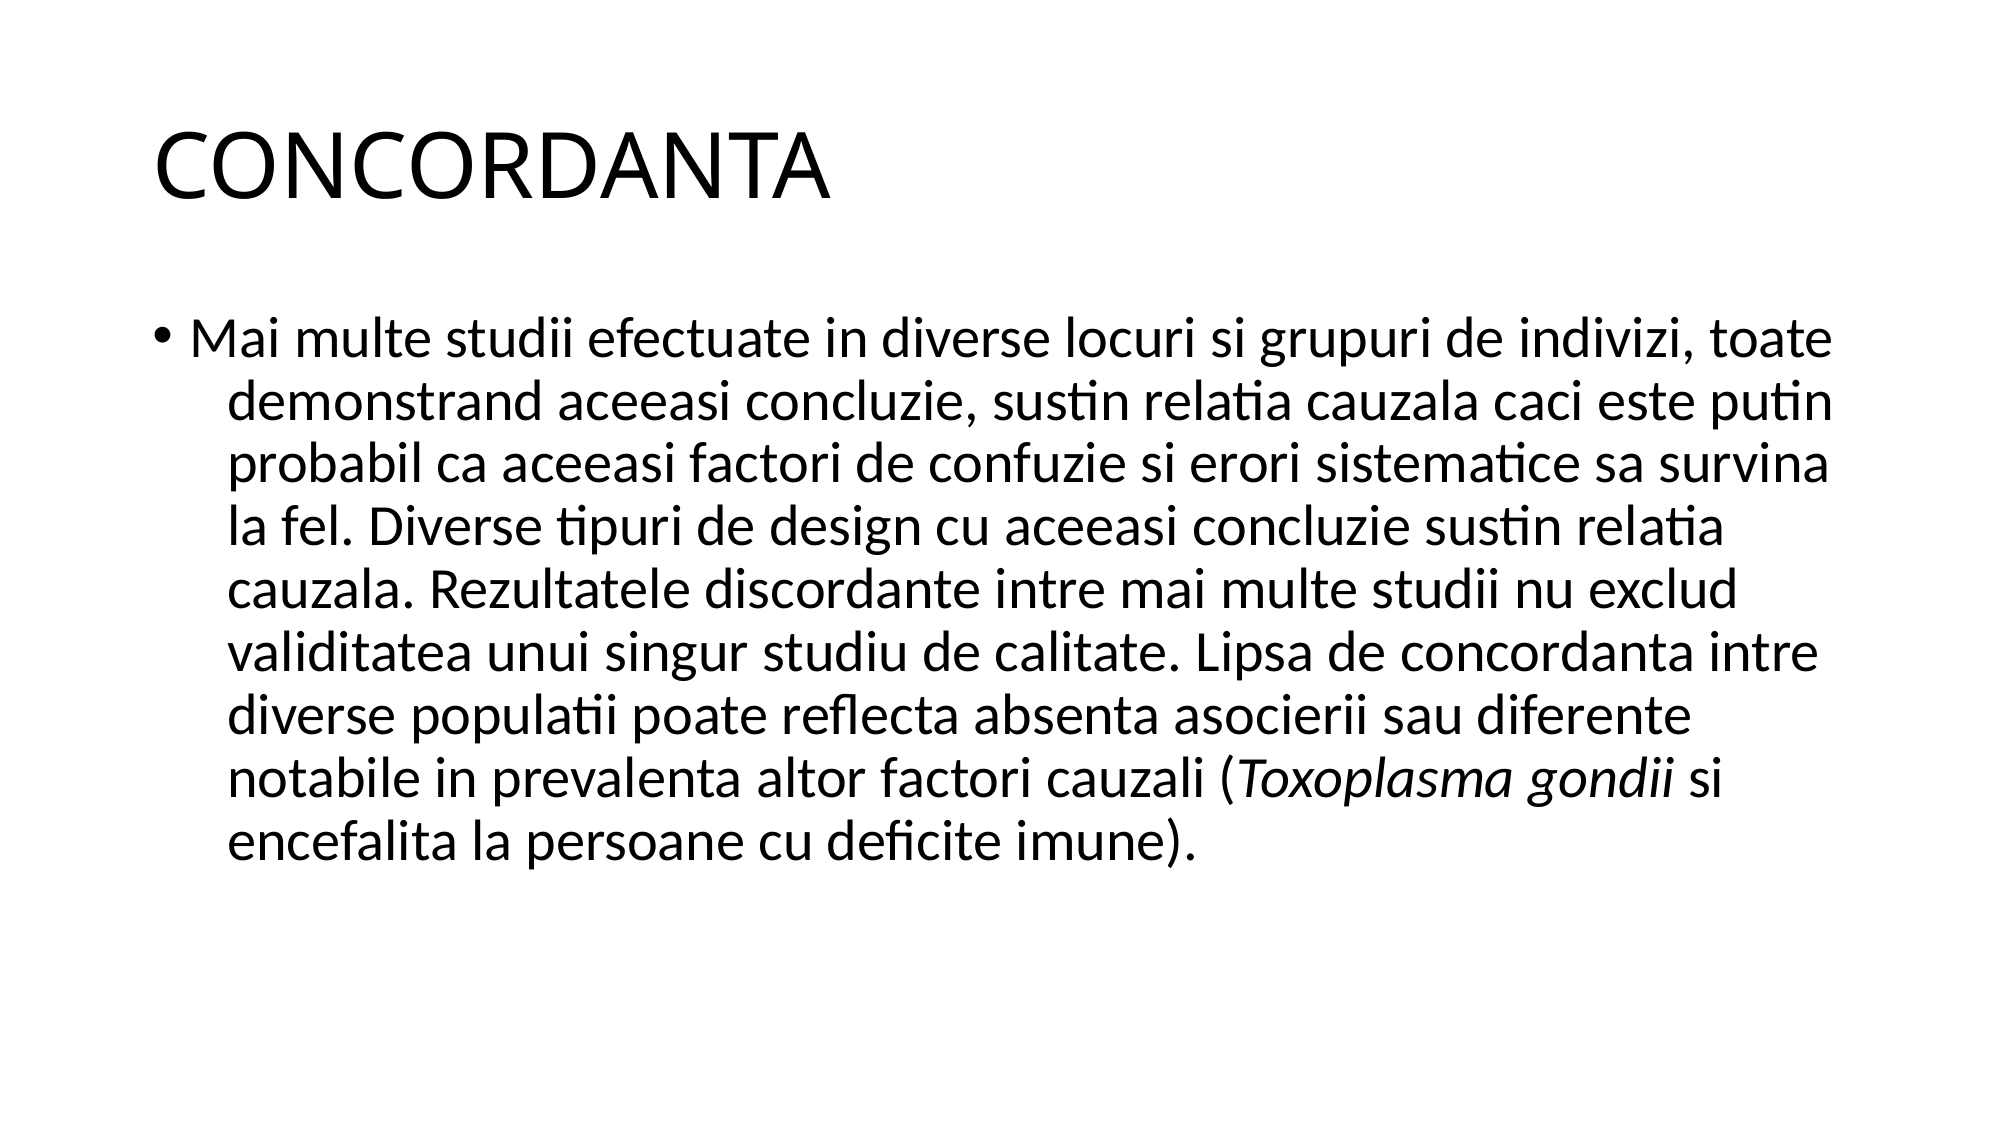

# CONCORDANTA
Mai multe studii efectuate in diverse locuri si grupuri de indivizi, toate demonstrand aceeasi concluzie, sustin relatia cauzala caci este putin probabil ca aceeasi factori de confuzie si erori sistematice sa survina la fel. Diverse tipuri de design cu aceeasi concluzie sustin relatia cauzala. Rezultatele discordante intre mai multe studii nu exclud validitatea unui singur studiu de calitate. Lipsa de concordanta intre diverse populatii poate reflecta absenta asocierii sau diferente notabile in prevalenta altor factori cauzali (Toxoplasma gondii si encefalita la persoane cu deficite imune).